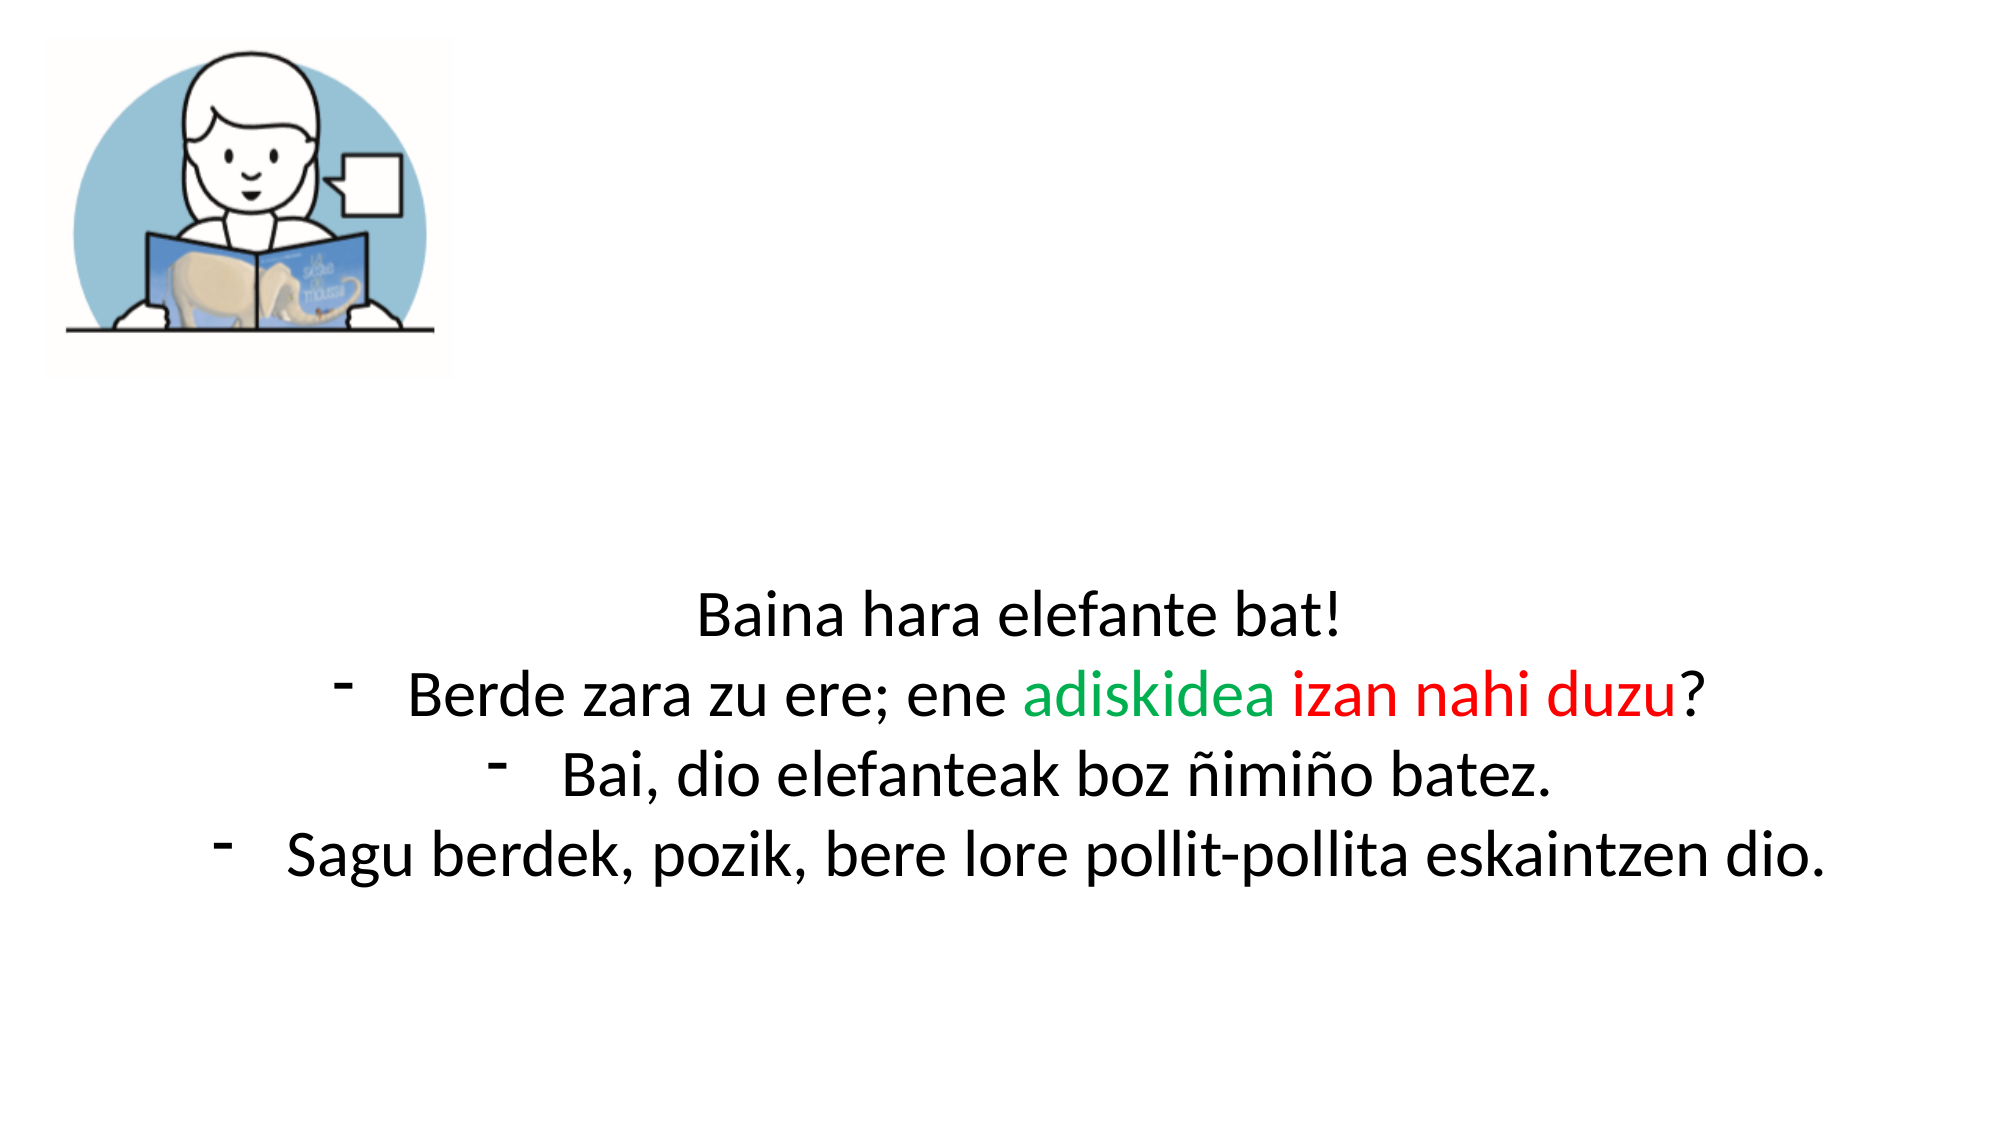

Baina hara elefante bat!
Berde zara zu ere; ene adiskidea izan nahi duzu?
Bai, dio elefanteak boz ñimiño batez.
Sagu berdek, pozik, bere lore pollit-pollita eskaintzen dio.